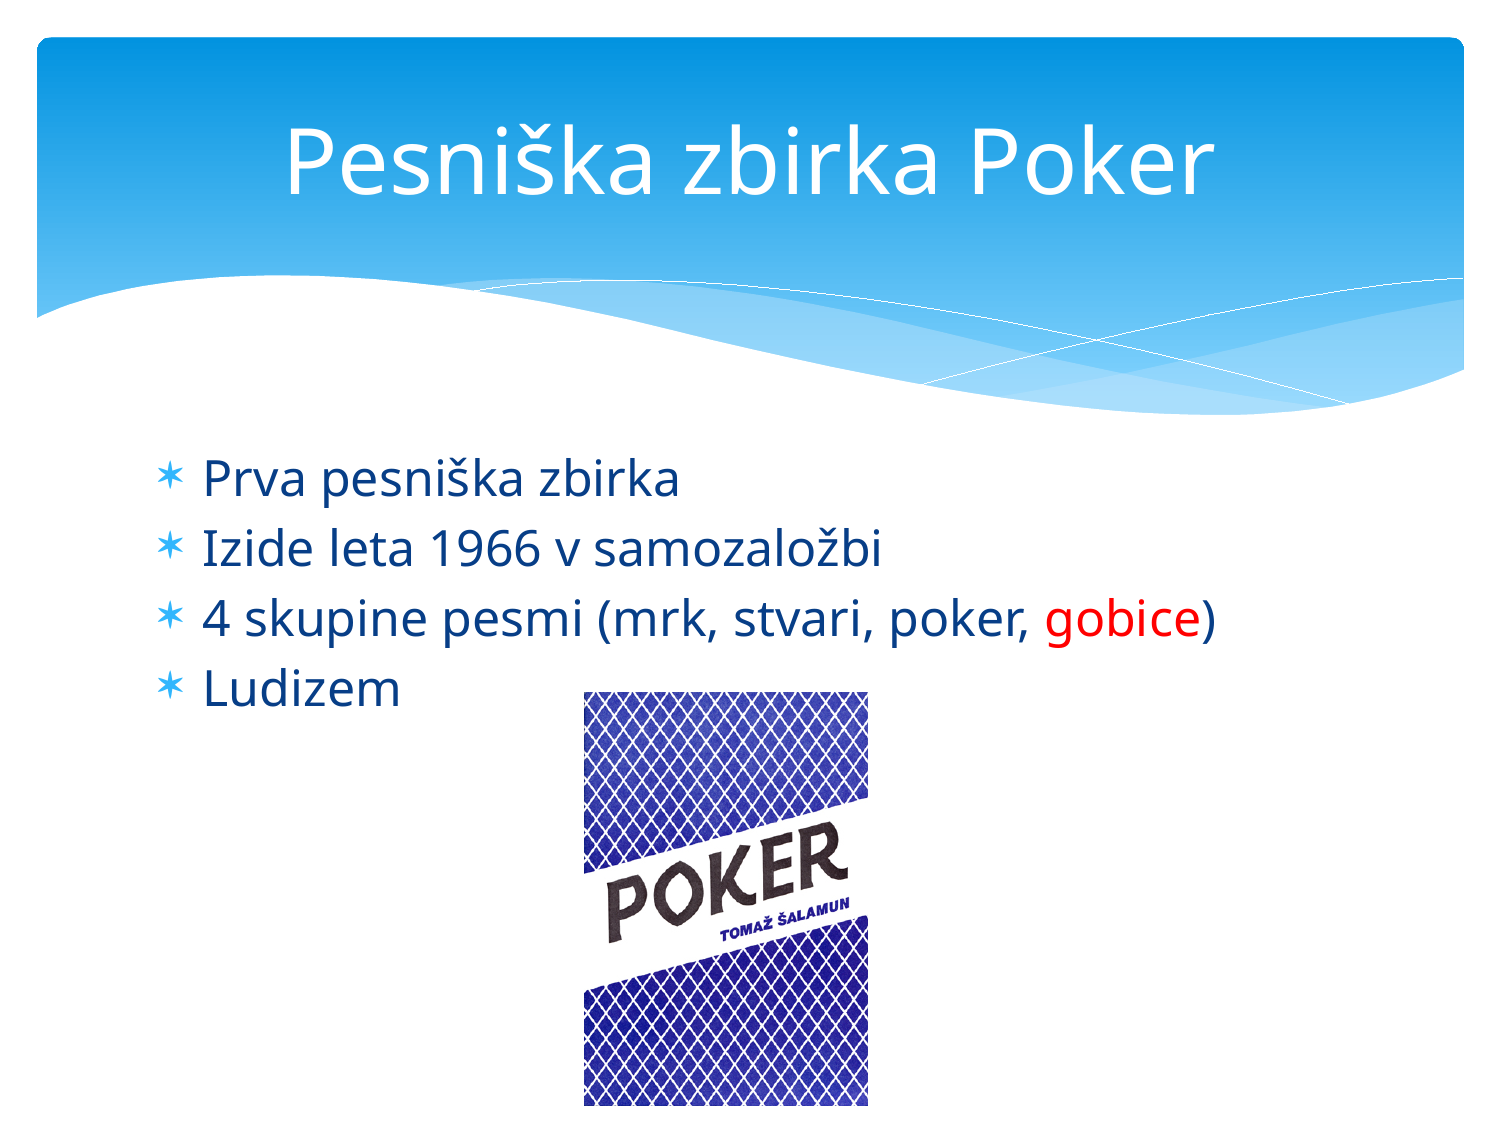

Pesniška zbirka Poker
# Prva pesniška zbirka
Izide leta 1966 v samozaložbi
4 skupine pesmi (mrk, stvari, poker, gobice)
Ludizem